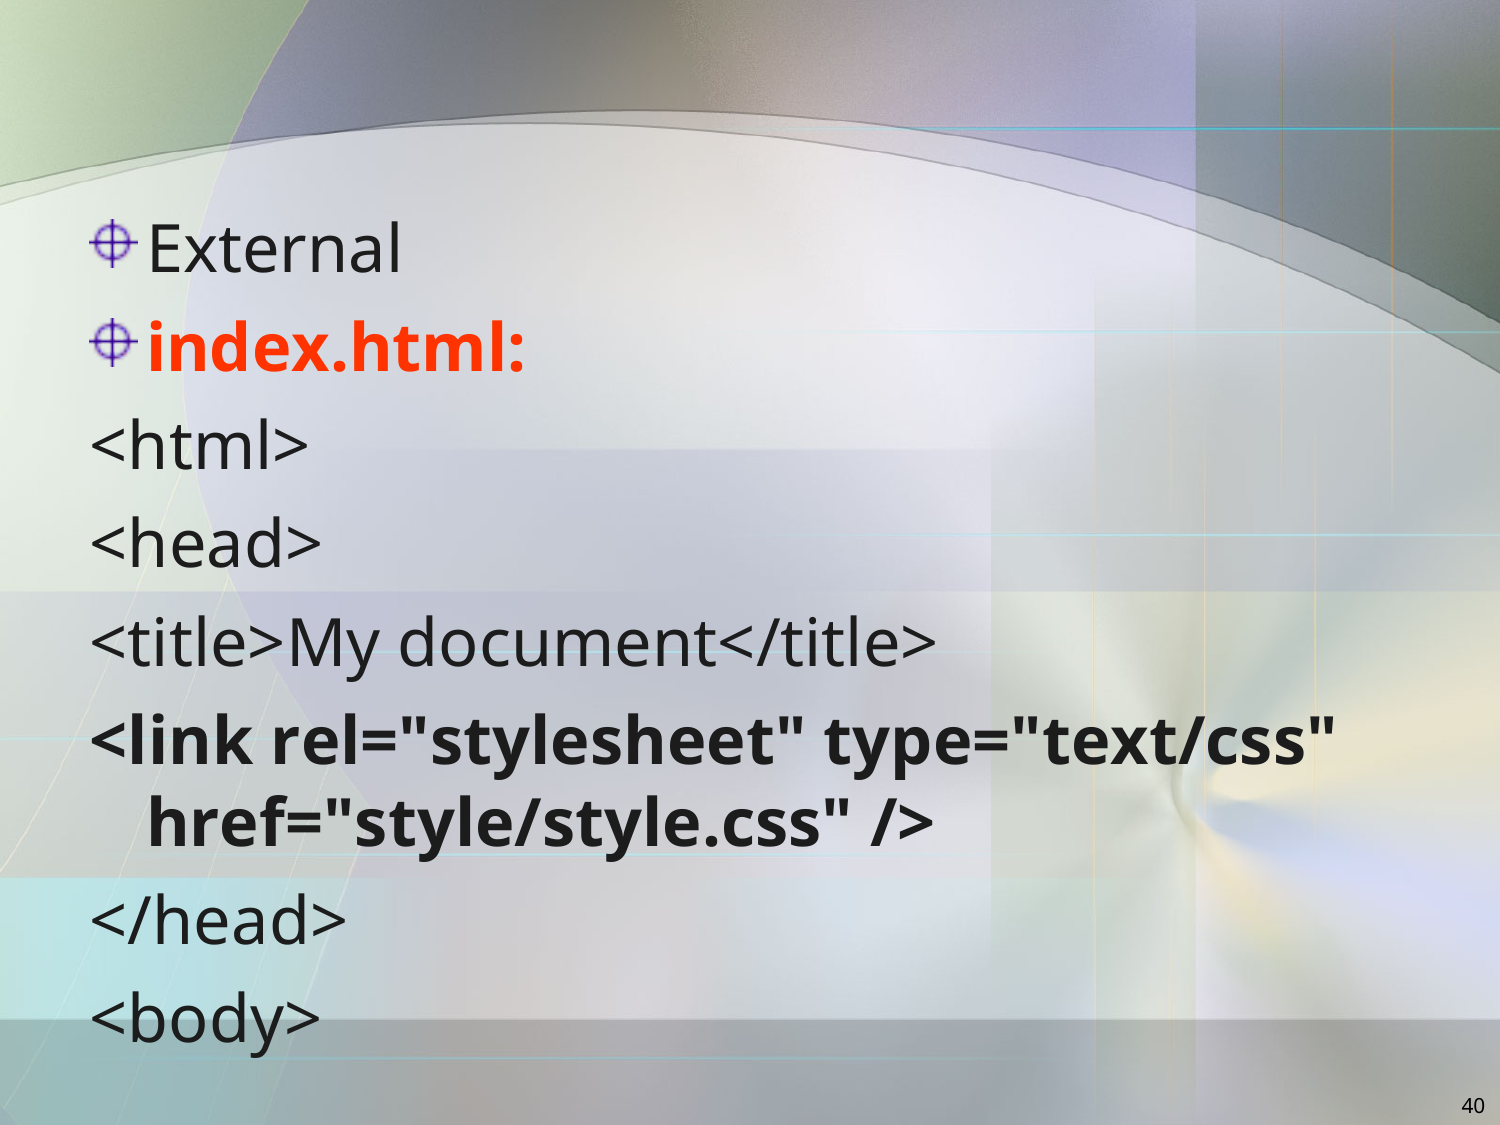

#
External
index.html:
<html>
<head>
<title>My document</title>
<link rel="stylesheet" type="text/css" href="style/style.css" />
</head>
<body>
……………………
40